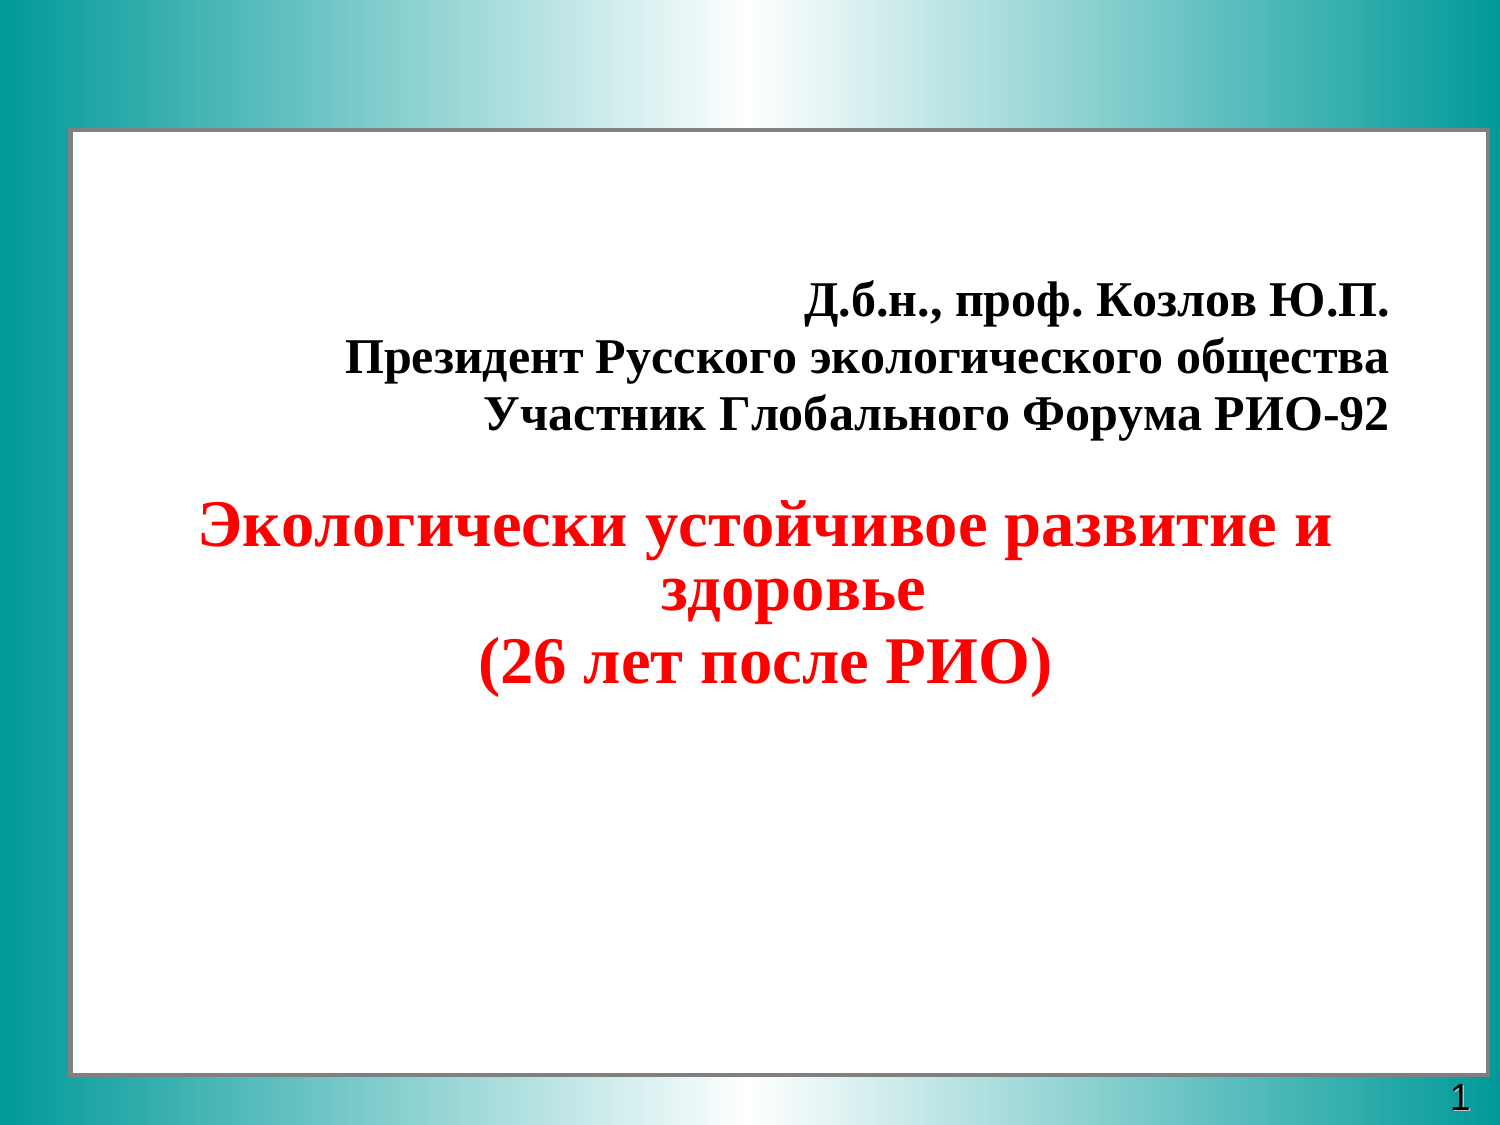

# Д.б.н., проф. Козлов Ю.П.
Президент Русского экологического общества
Участник Глобального Форума РИО-92
Экологически устойчивое развитие и здоровье
(26 лет после РИО)